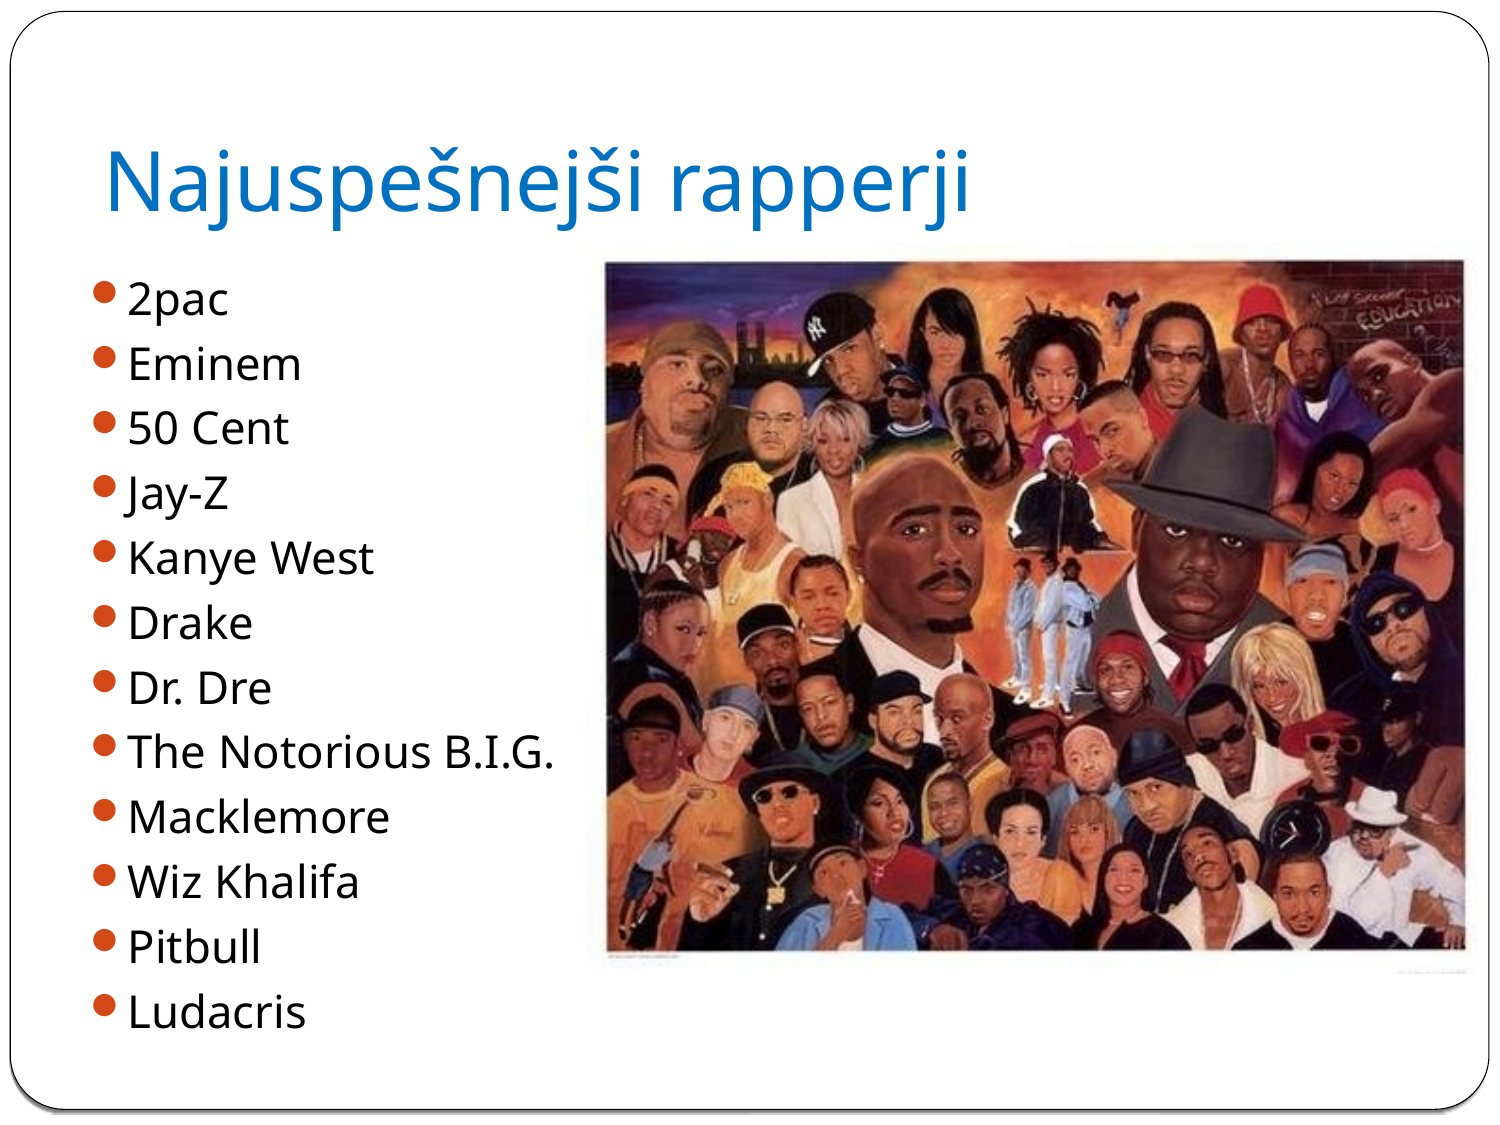

# Najuspešnejši rapperji
2pac
Eminem
50 Cent
Jay-Z
Kanye West
Drake
Dr. Dre
The Notorious B.I.G.
Macklemore
Wiz Khalifa
Pitbull
Ludacris